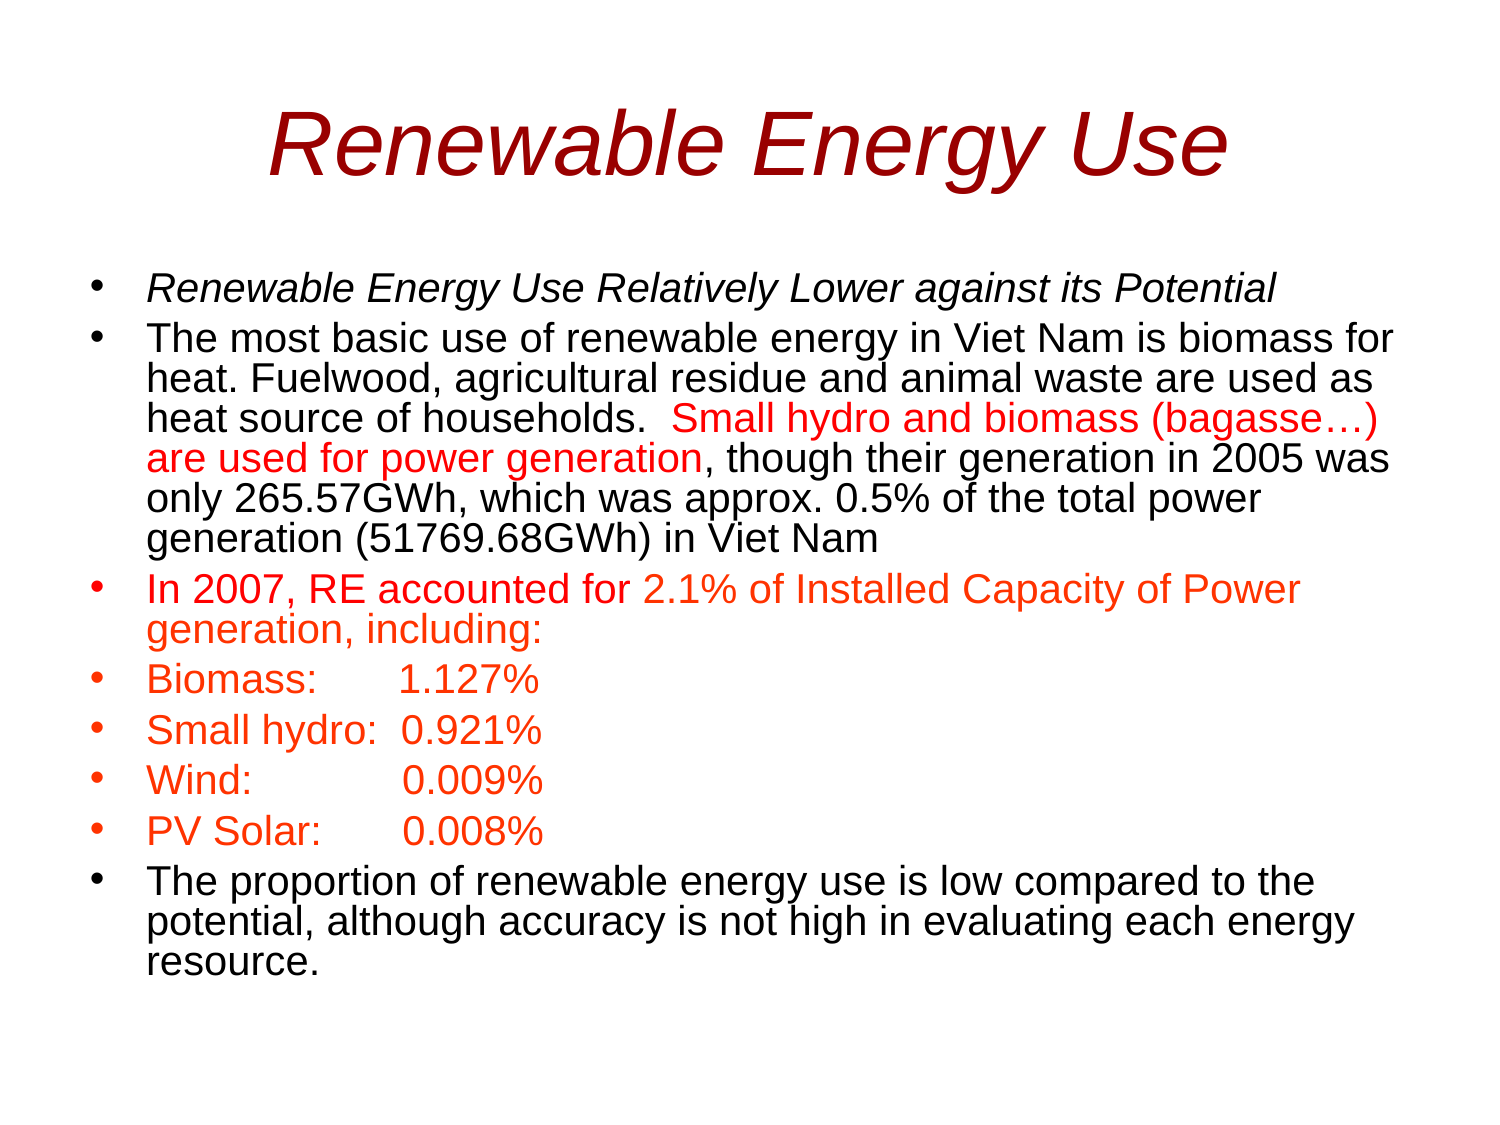

# Renewable Energy Use
Renewable Energy Use Relatively Lower against its Potential
The most basic use of renewable energy in Viet Nam is biomass for heat. Fuelwood, agricultural residue and animal waste are used as heat source of households. Small hydro and biomass (bagasse…) are used for power generation, though their generation in 2005 was only 265.57GWh, which was approx. 0.5% of the total power generation (51769.68GWh) in Viet Nam
In 2007, RE accounted for 2.1% of Installed Capacity of Power generation, including:
Biomass: 1.127%
Small hydro: 0.921%
Wind: 0.009%
PV Solar: 0.008%
The proportion of renewable energy use is low compared to the potential, although accuracy is not high in evaluating each energy resource.